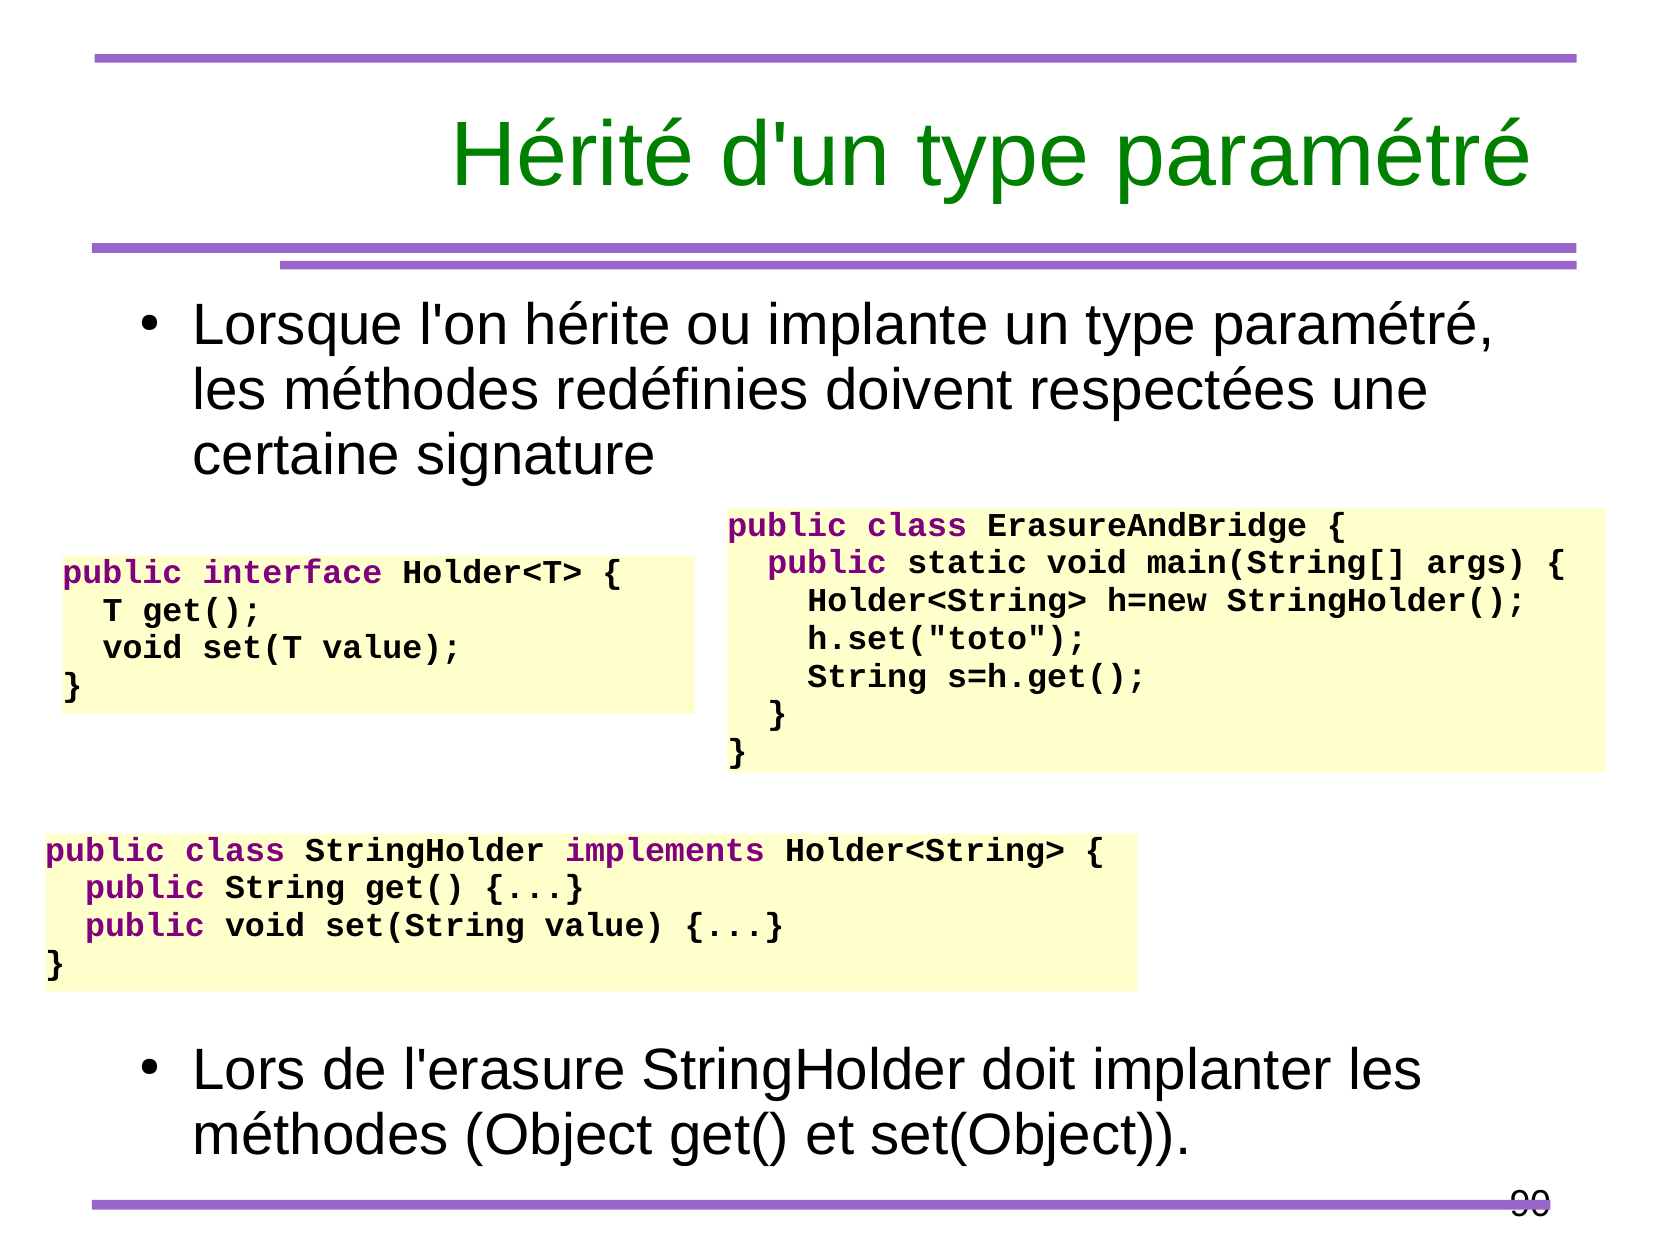

# Hérité d'un type paramétré
Lorsque l'on hérite ou implante un type paramétré, les méthodes redéfinies doivent respectées une certaine signature
Lors de l'erasure StringHolder doit implanter les méthodes (Object get() et set(Object)).
public class ErasureAndBridge {
 public static void main(String[] args) {
 Holder<String> h=new StringHolder();
 h.set("toto");
 String s=h.get();
 }
}
public interface Holder<T> {
 T get();
 void set(T value);
}
public class StringHolder implements Holder<String> {
 public String get() {...}
 public void set(String value) {...}
}